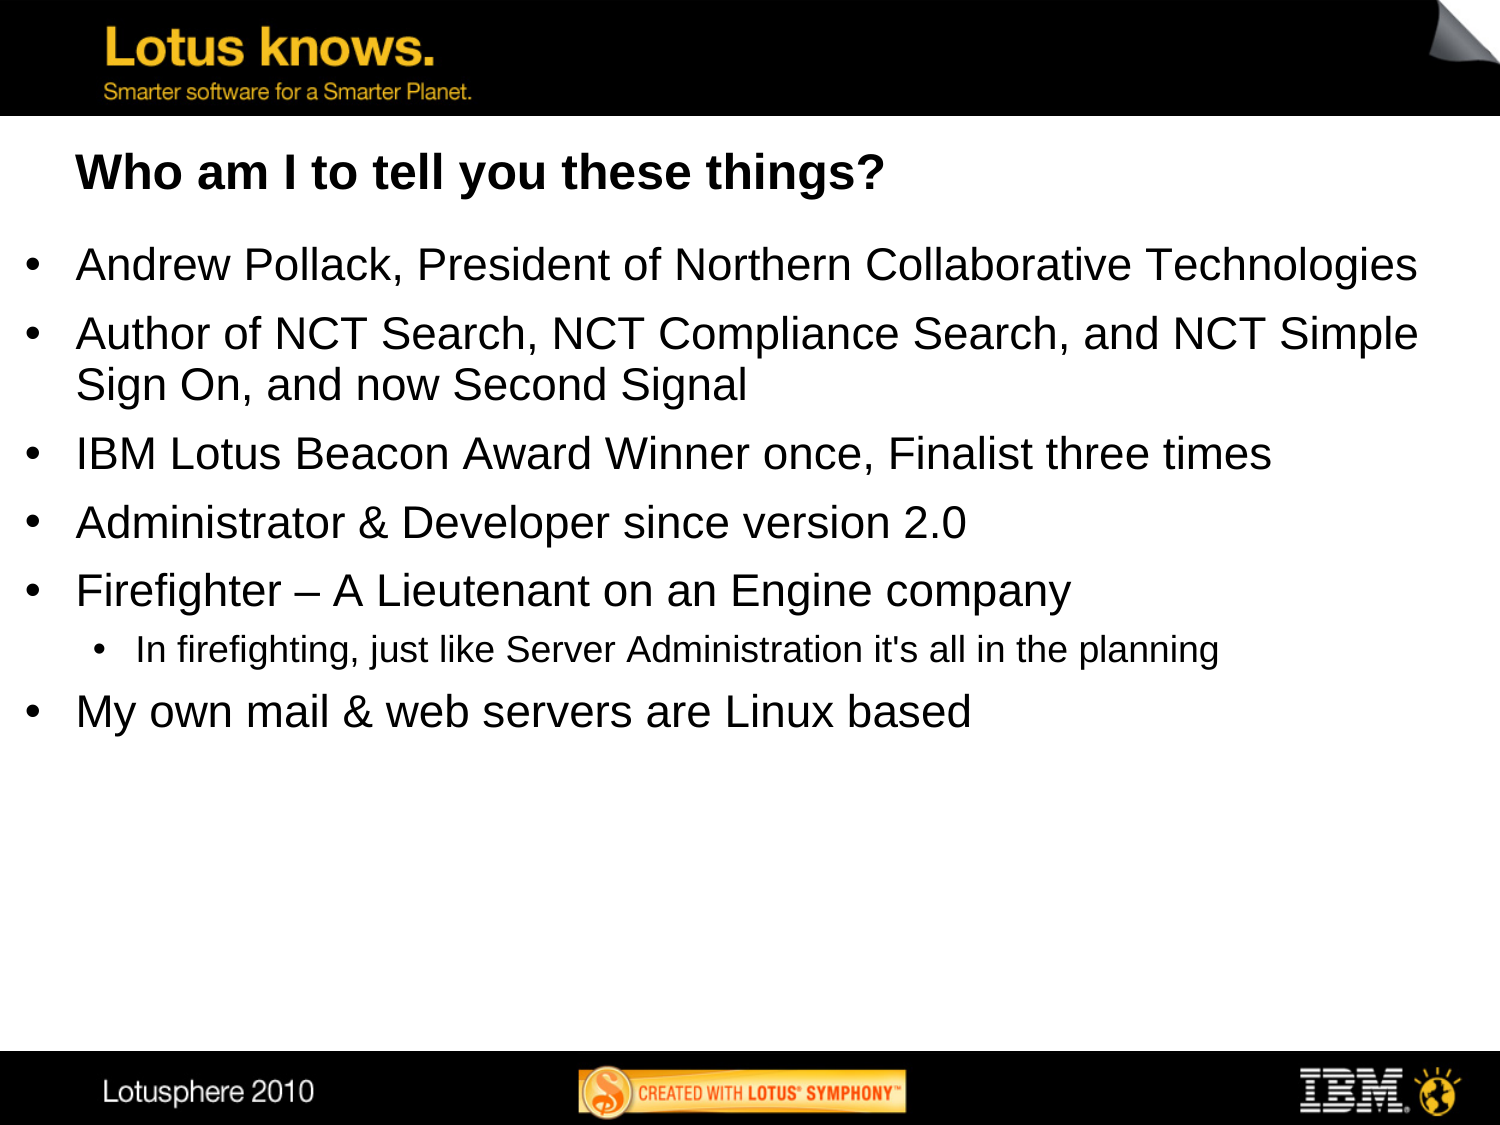

# Who am I to tell you these things?
Andrew Pollack, President of Northern Collaborative Technologies
Author of NCT Search, NCT Compliance Search, and NCT Simple Sign On, and now Second Signal
IBM Lotus Beacon Award Winner once, Finalist three times
Administrator & Developer since version 2.0
Firefighter – A Lieutenant on an Engine company
In firefighting, just like Server Administration it's all in the planning
My own mail & web servers are Linux based